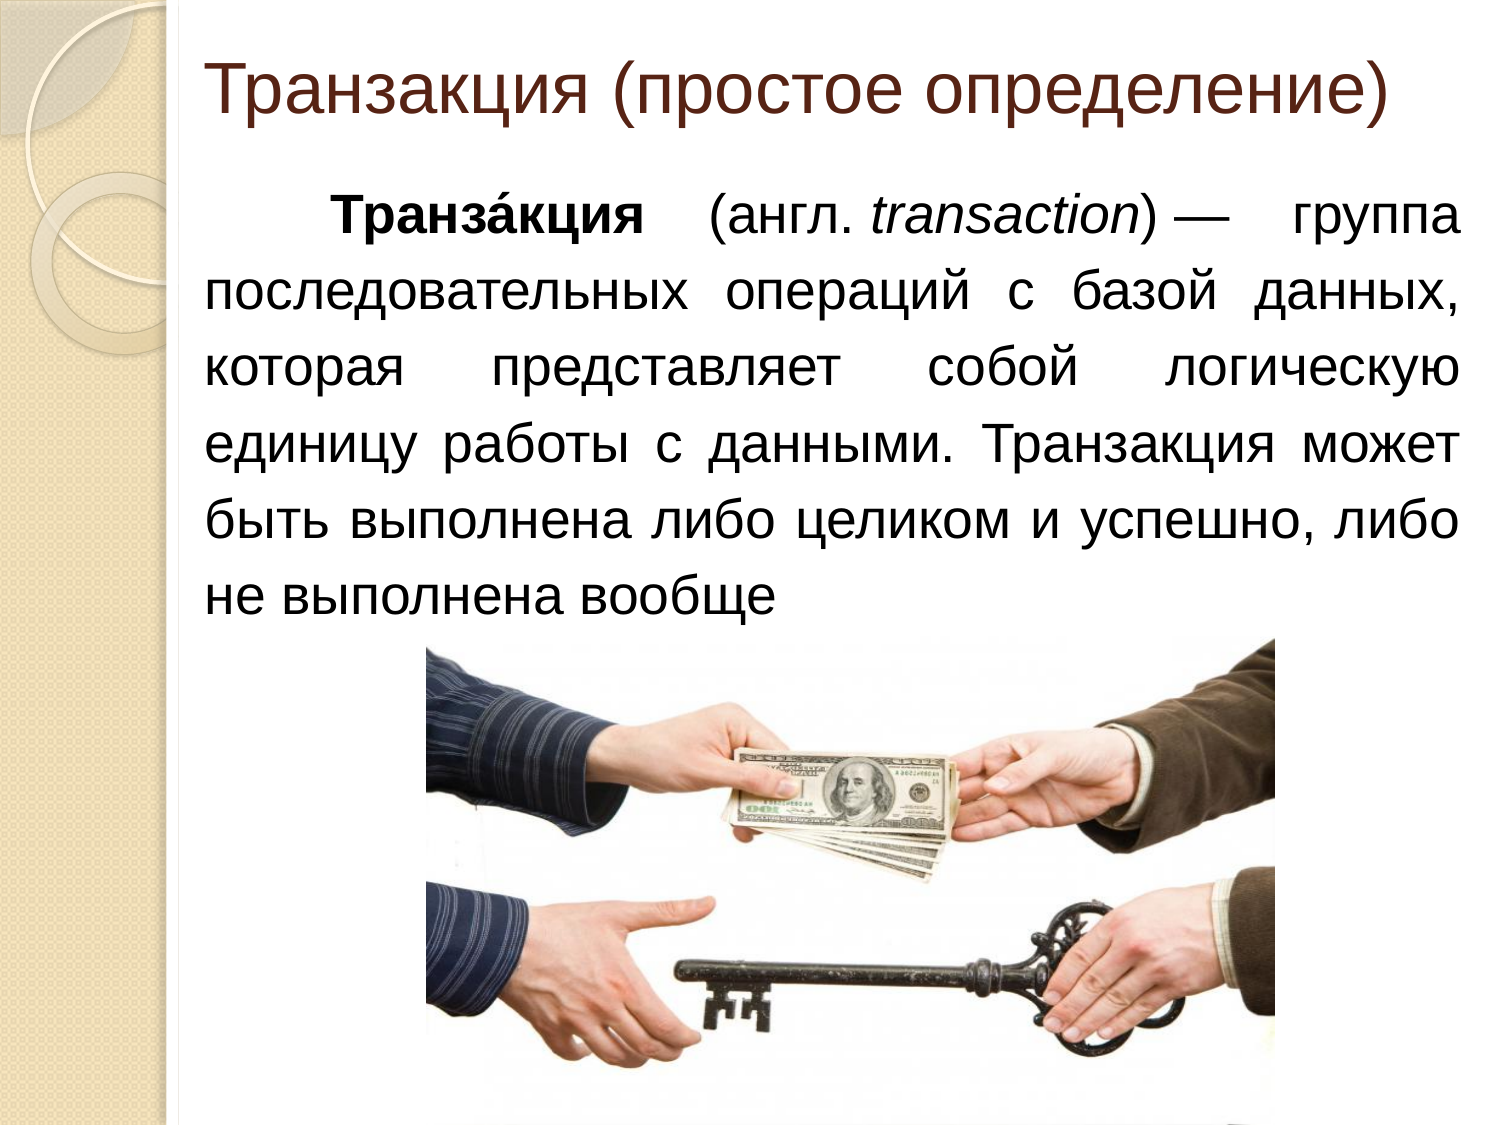

# Транзакция (простое определение)
 Транза́кция (англ. transaction) — группа последовательных операций с базой данных, которая представляет собой логическую единицу работы с данными. Транзакция может быть выполнена либо целиком и успешно, либо не выполнена вообще